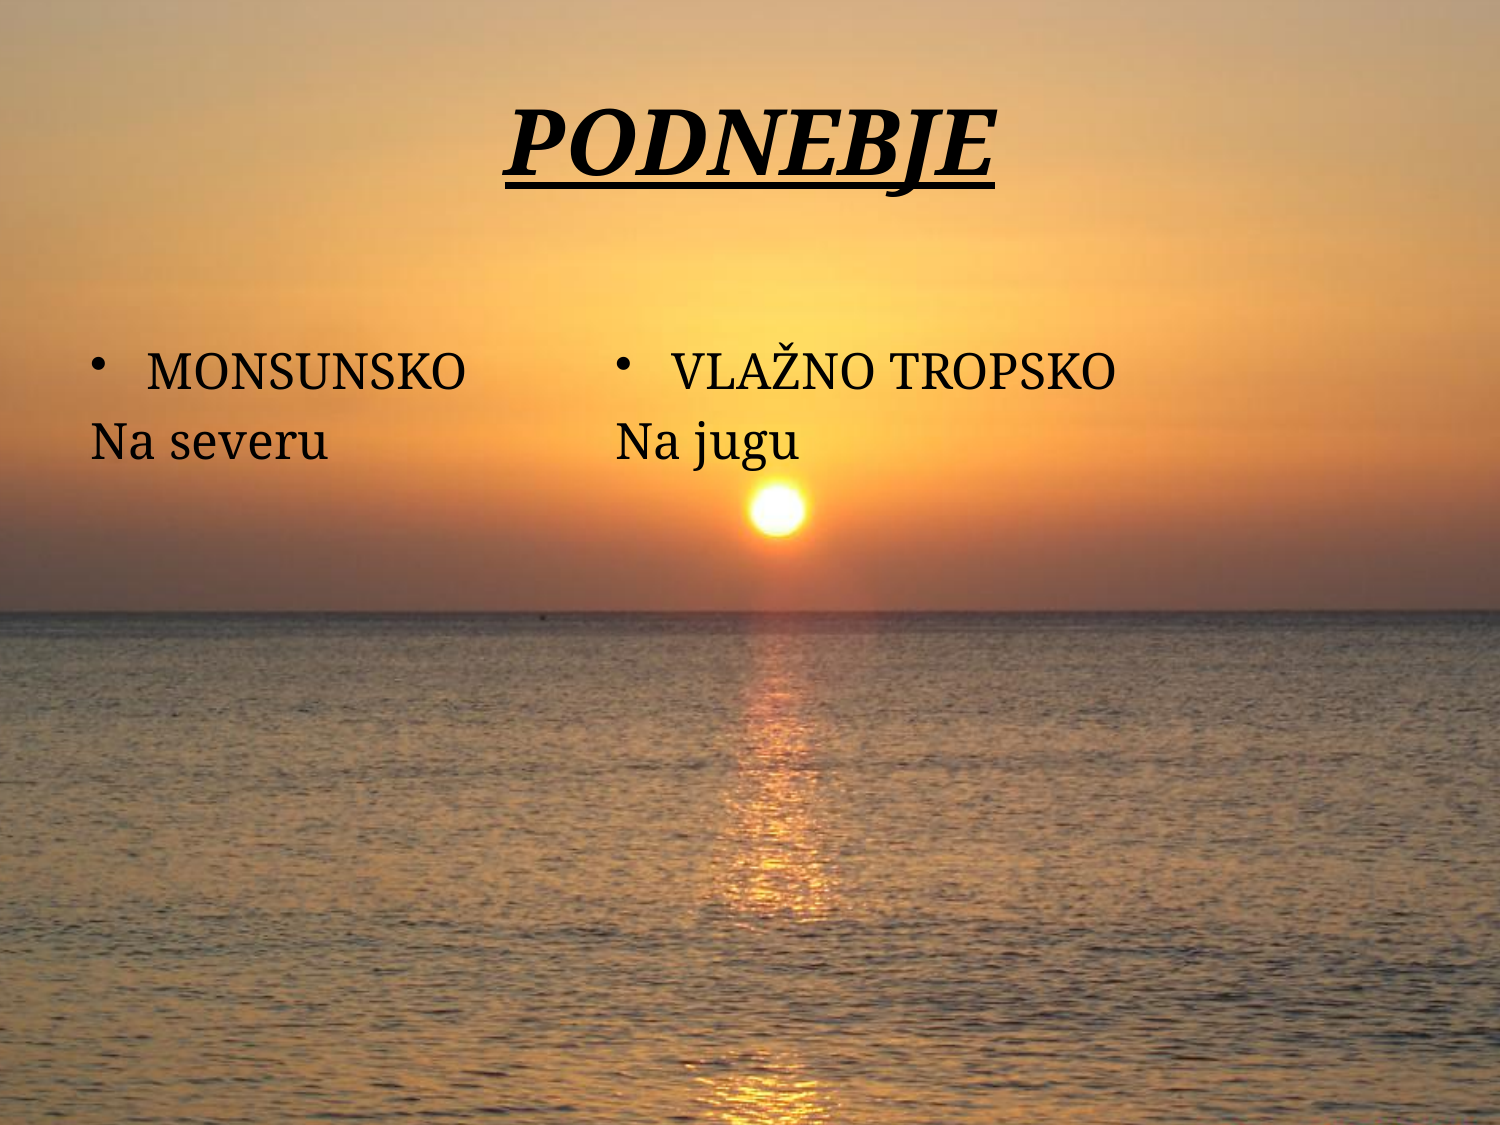

# PODNEBJE
MONSUNSKO
Na severu
VLAŽNO TROPSKO
Na jugu